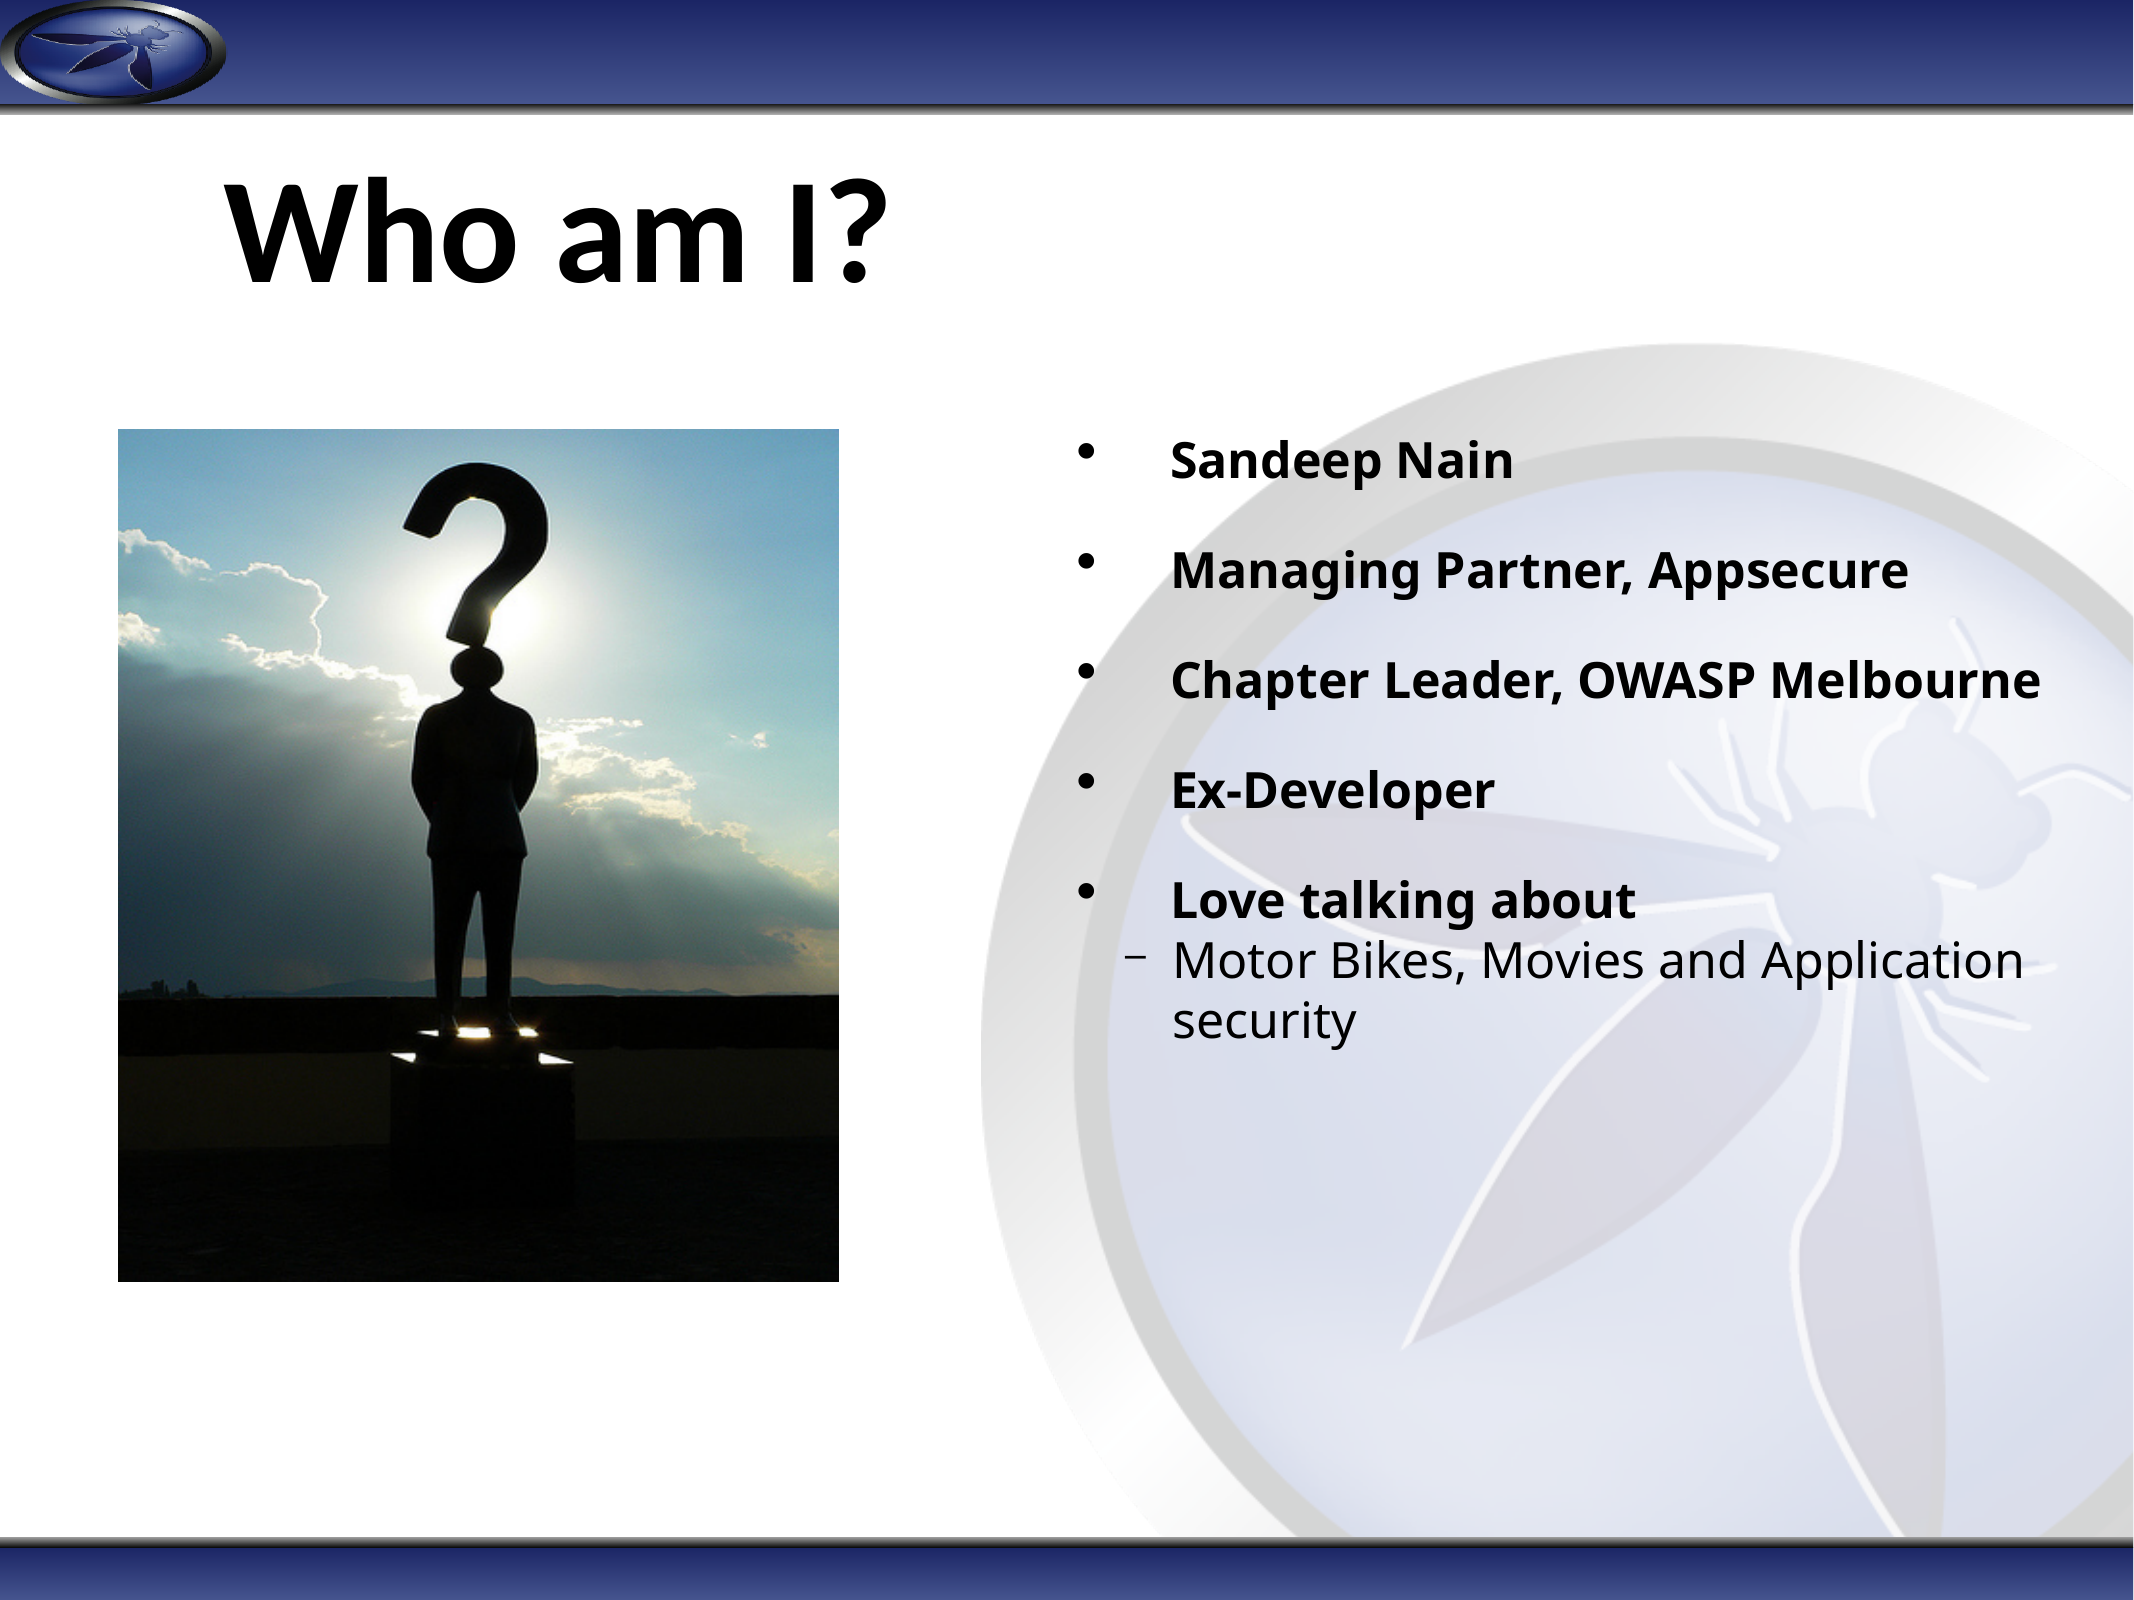

# Who am I?
Sandeep Nain
Managing Partner, Appsecure
Chapter Leader, OWASP Melbourne
Ex-Developer
Love talking about
Motor Bikes, Movies and Application security